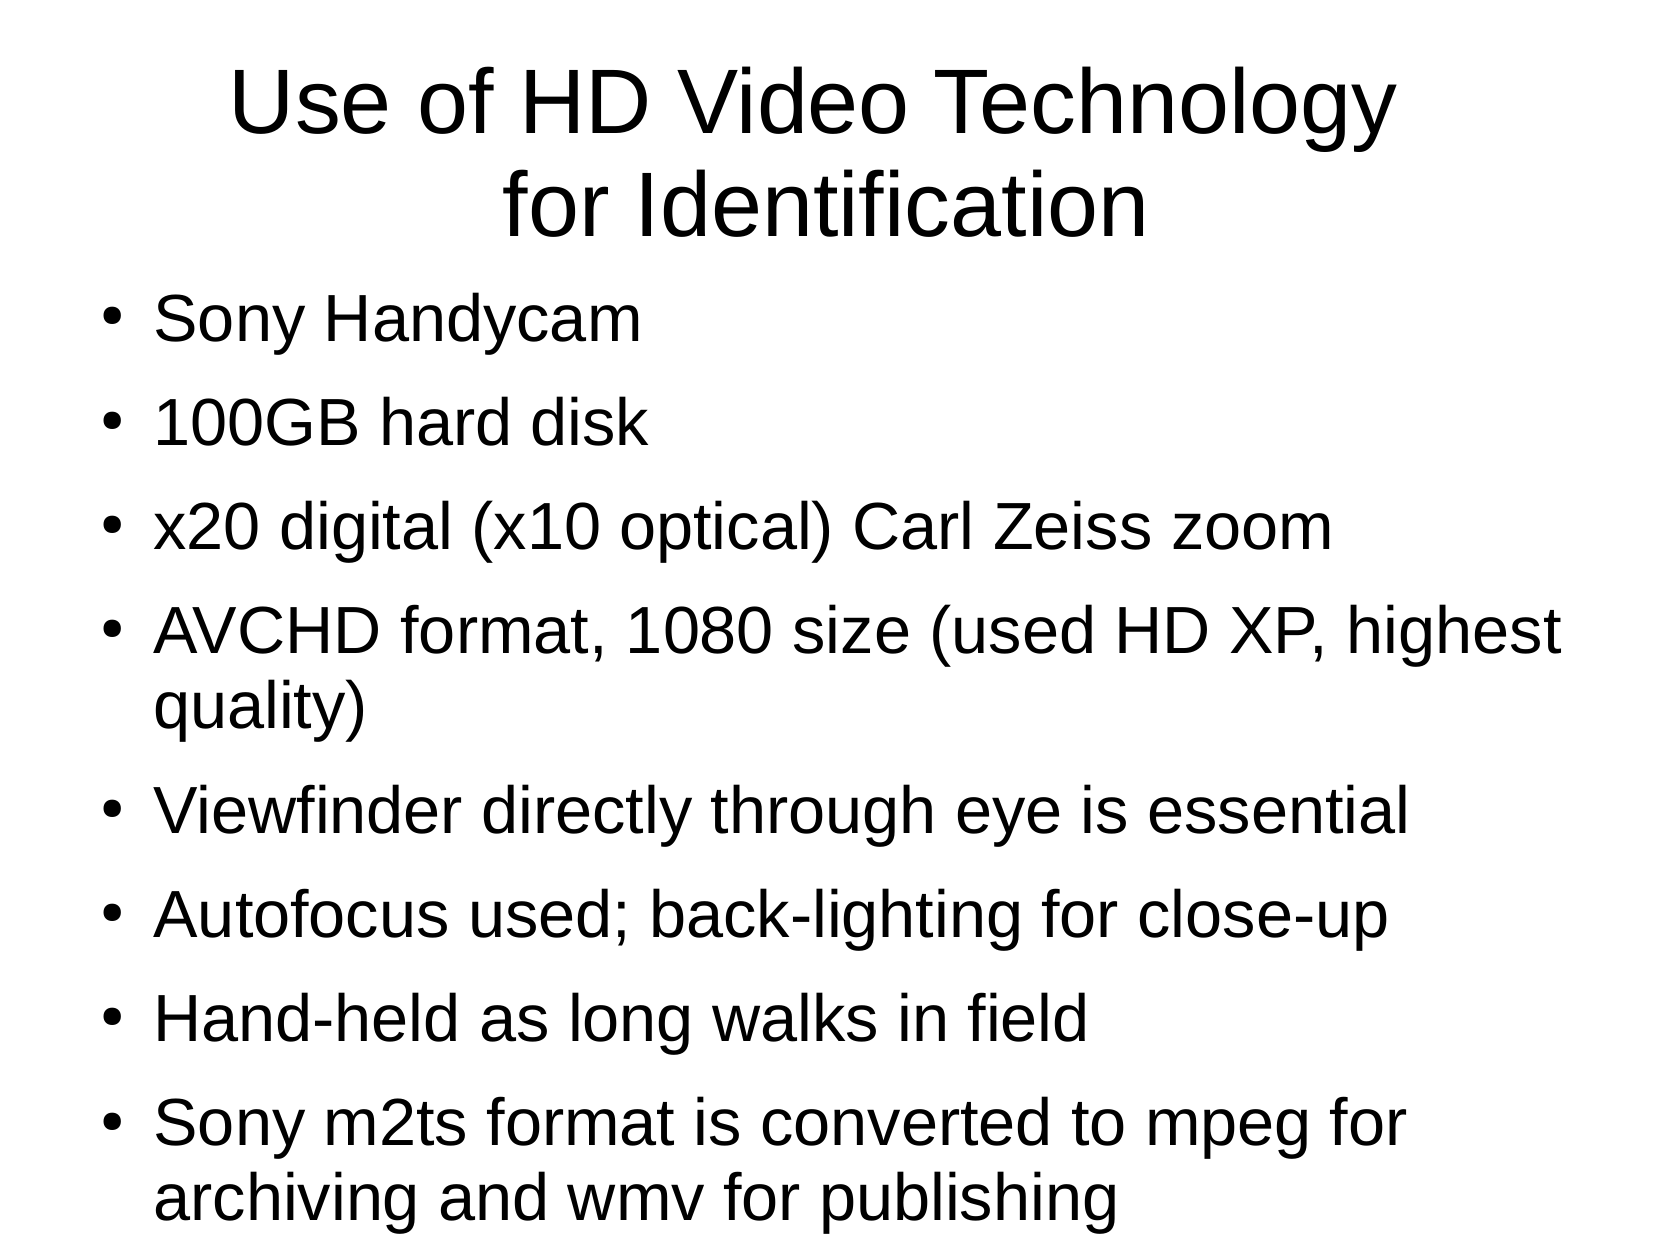

# Use of HD Video Technology for Identification
Sony Handycam
100GB hard disk
x20 digital (x10 optical) Carl Zeiss zoom
AVCHD format, 1080 size (used HD XP, highest quality)
Viewfinder directly through eye is essential
Autofocus used; back-lighting for close-up
Hand-held as long walks in field
Sony m2ts format is converted to mpeg for archiving and wmv for publishing